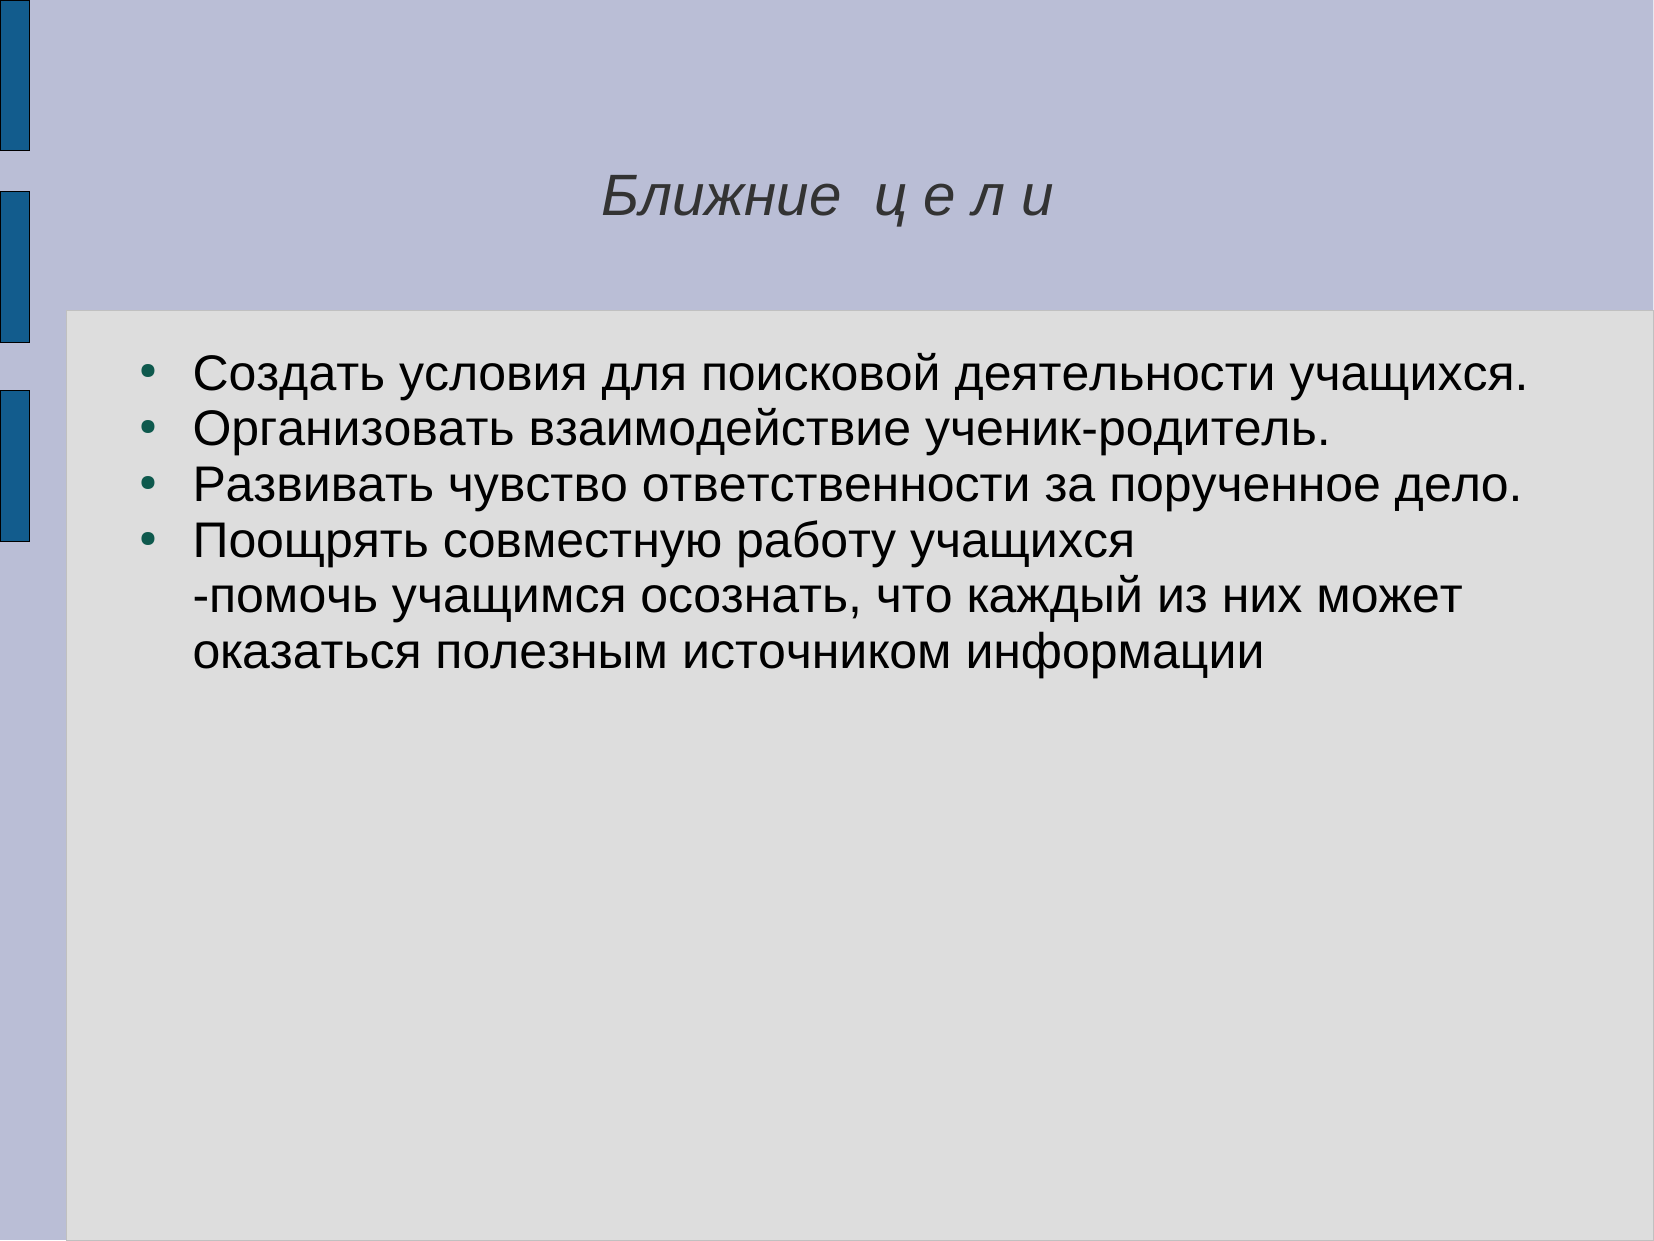

# Ближние ц е л и
Создать условия для поисковой деятельности учащихся.
Организовать взаимодействие ученик-родитель.
Развивать чувство ответственности за порученное дело.
Поощрять совместную работу учащихся
-помочь учащимся осознать, что каждый из них может оказаться полезным источником информации